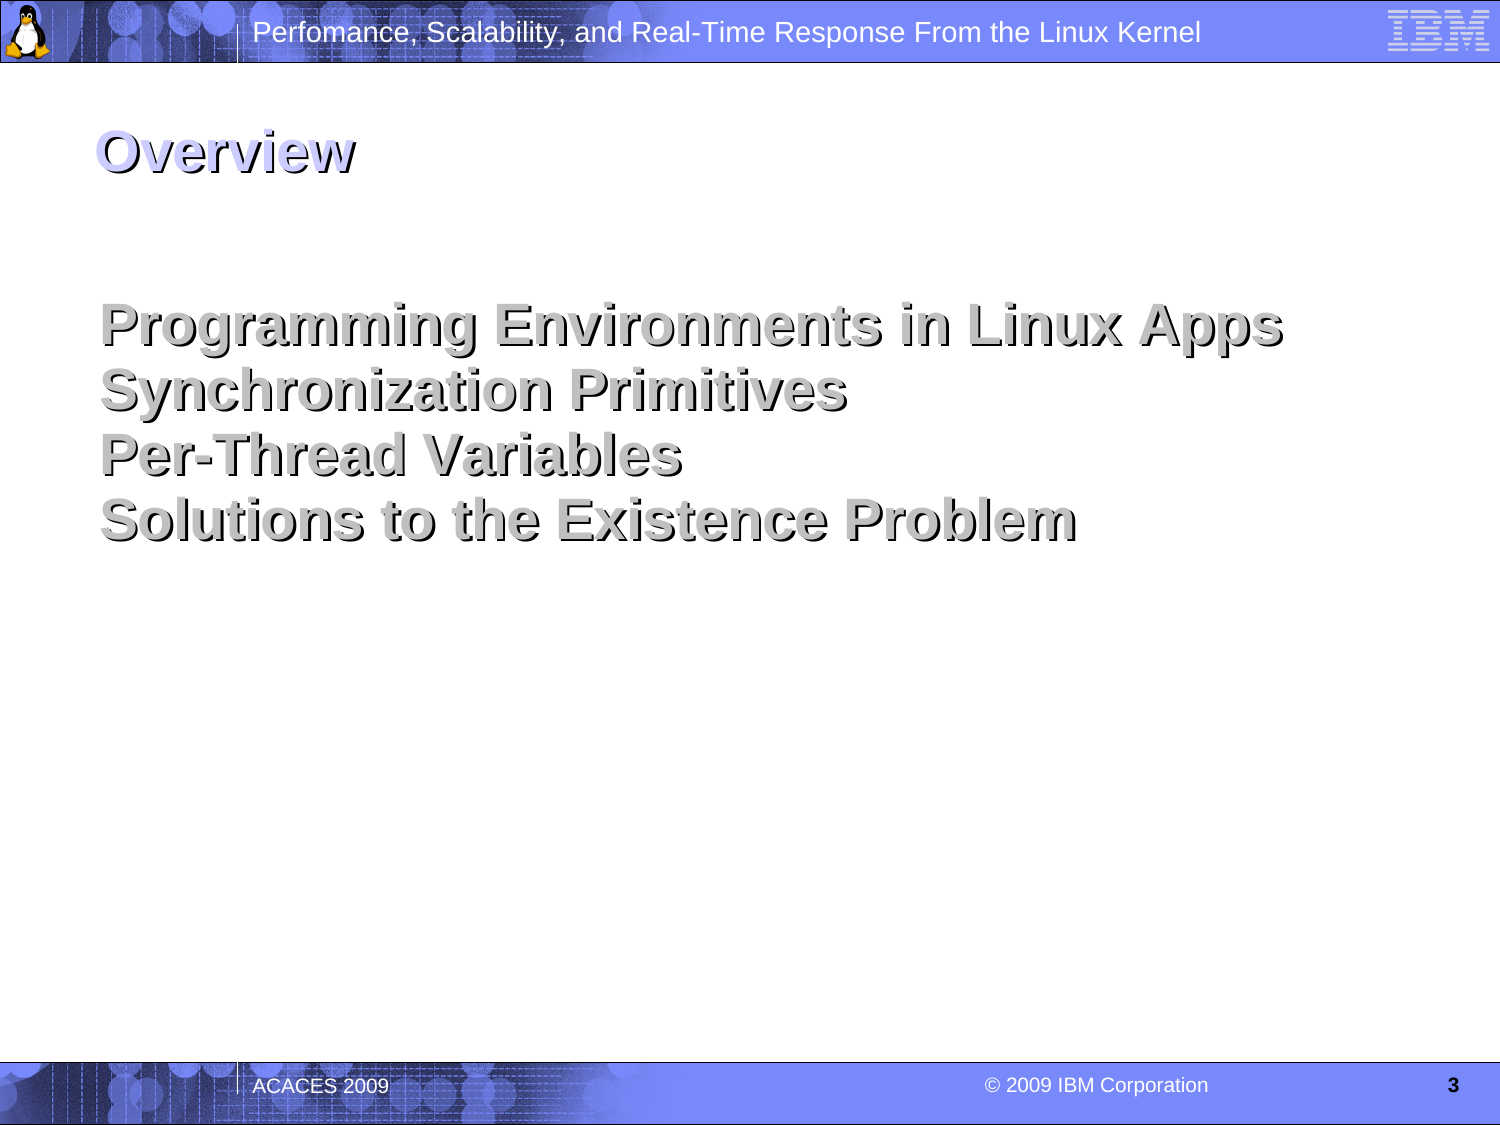

# Overview
Programming Environments in Linux Apps
Synchronization Primitives
Per-Thread Variables
Solutions to the Existence Problem
3